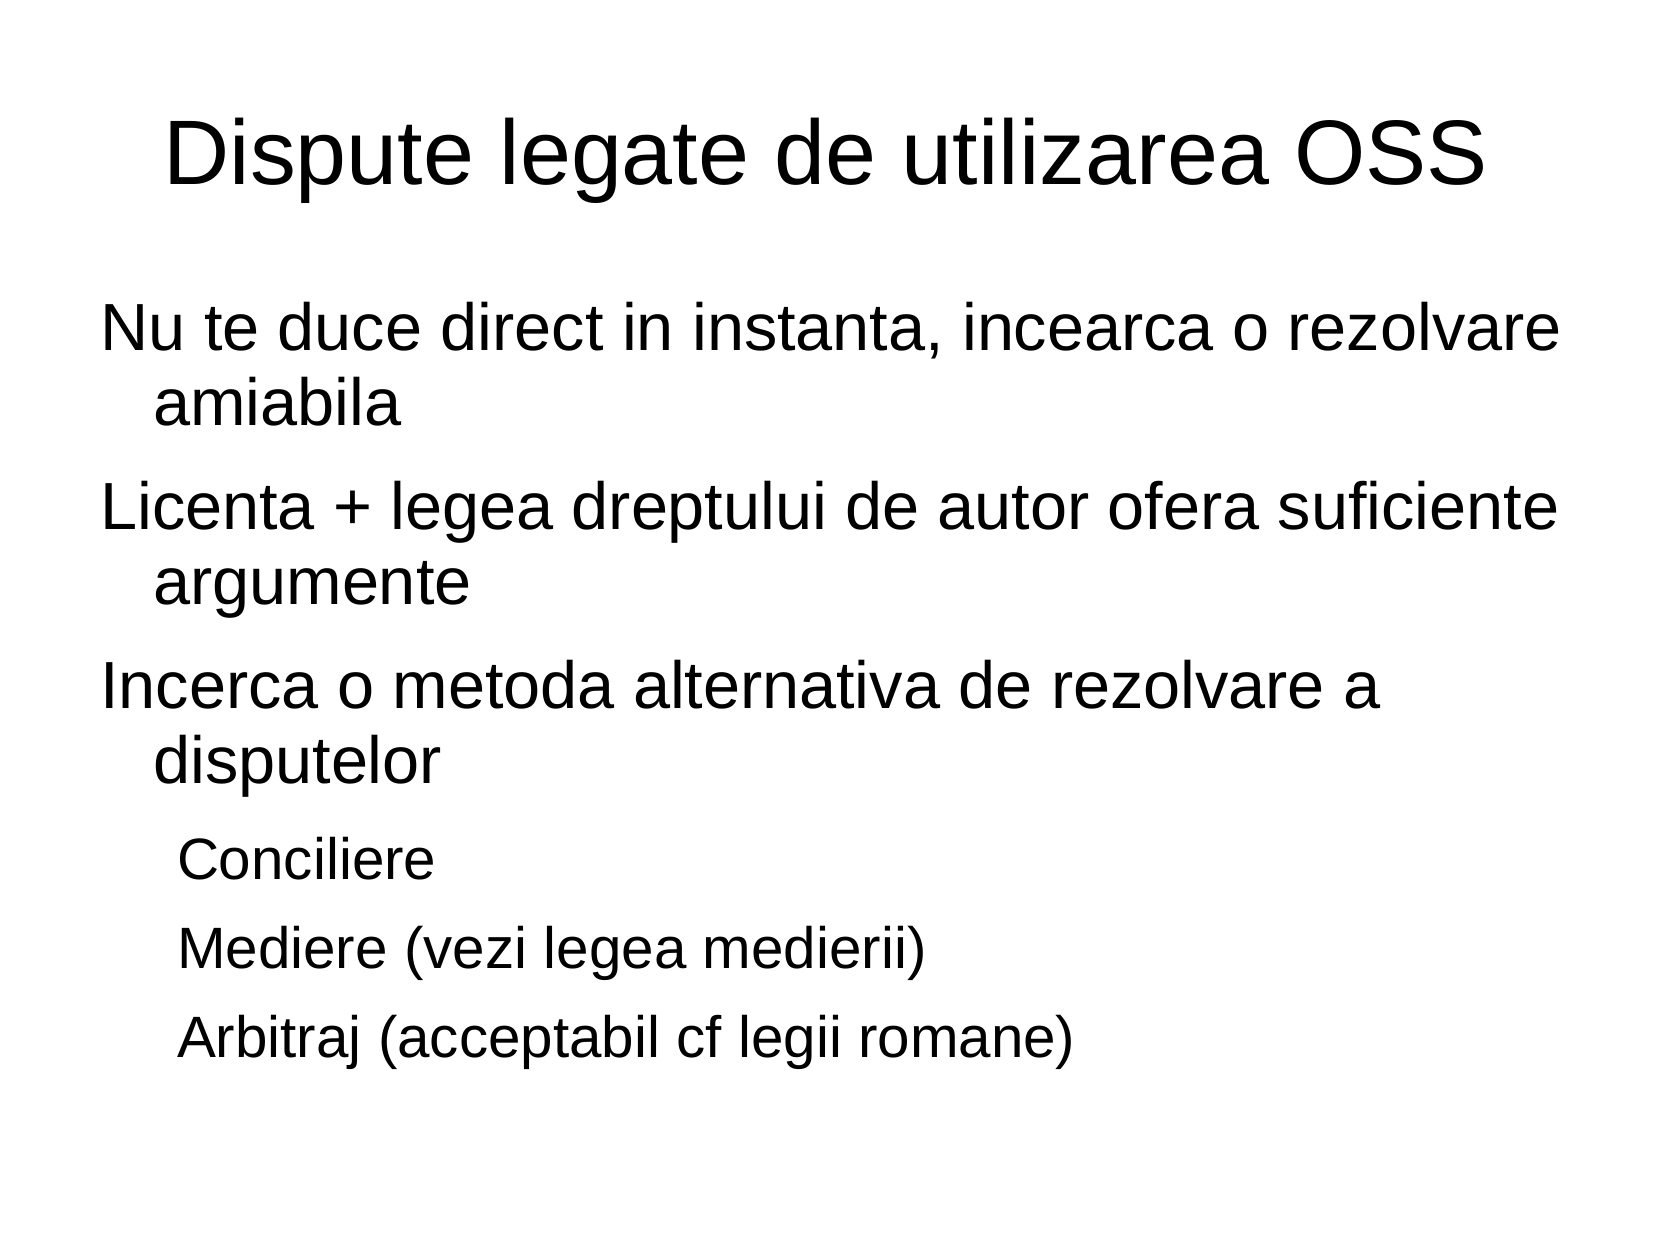

# Dispute legate de utilizarea OSS
Nu te duce direct in instanta, incearca o rezolvare amiabila
Licenta + legea dreptului de autor ofera suficiente argumente
Incerca o metoda alternativa de rezolvare a disputelor
Conciliere
Mediere (vezi legea medierii)
Arbitraj (acceptabil cf legii romane)